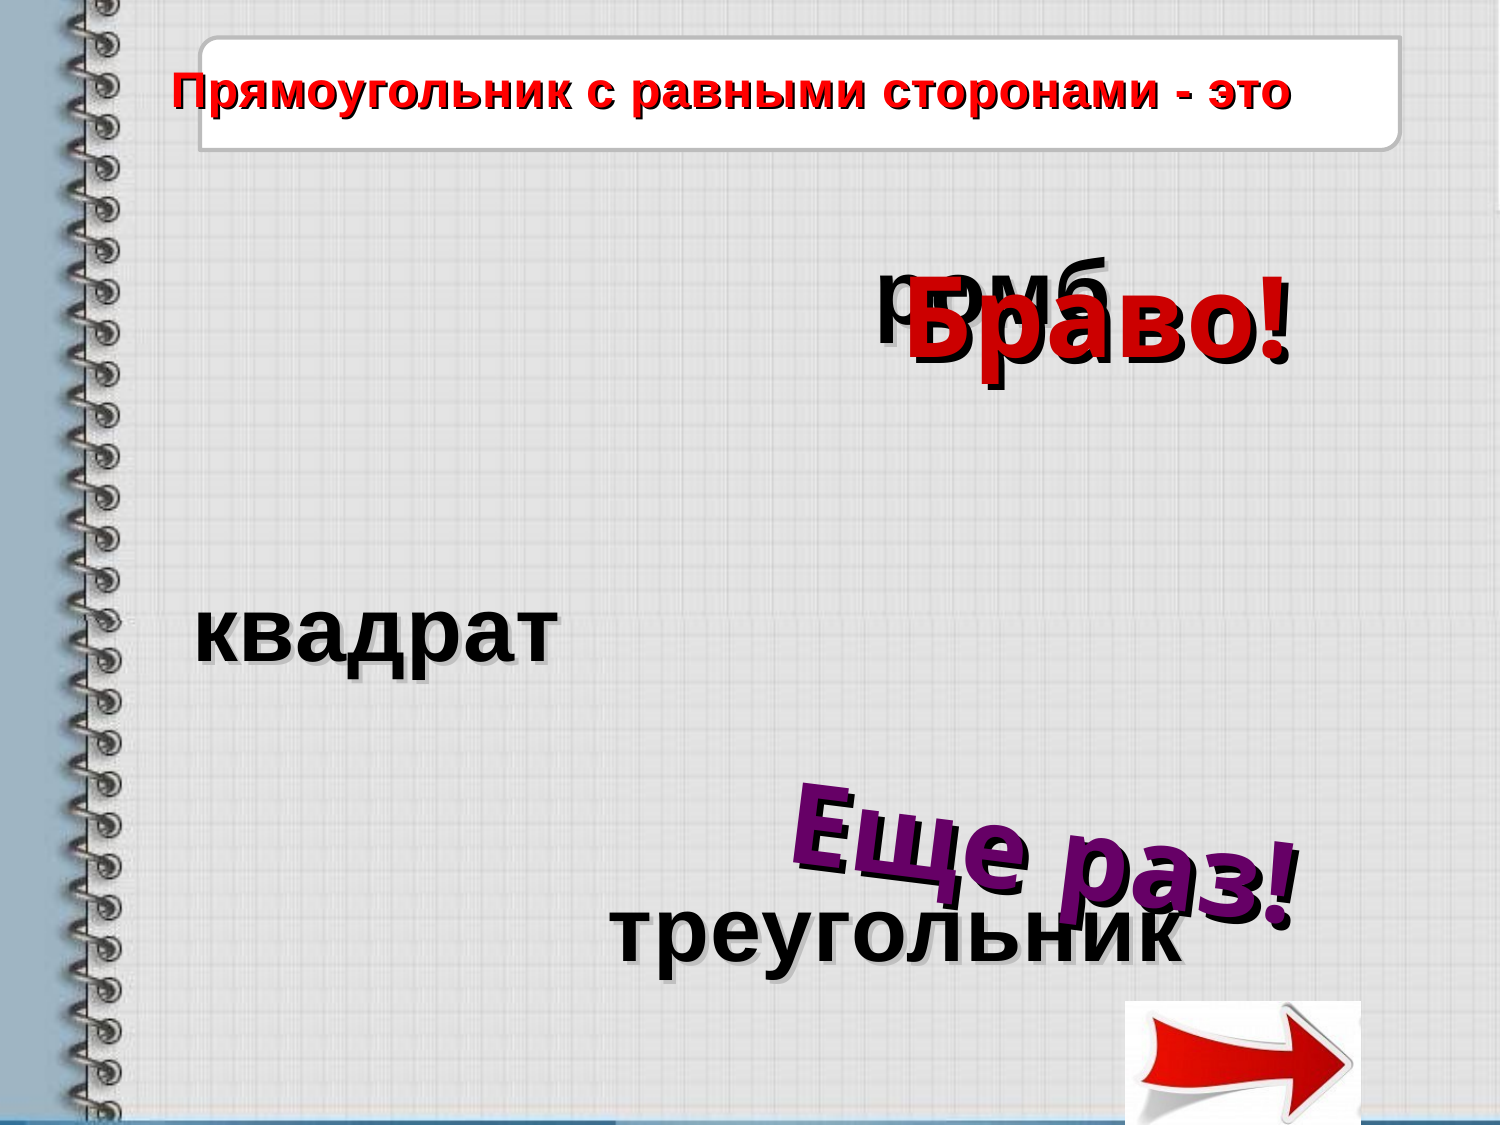

Прямоугольник с равными сторонами - это
ромб
Браво!
квадрат
Еще раз!
треугольник